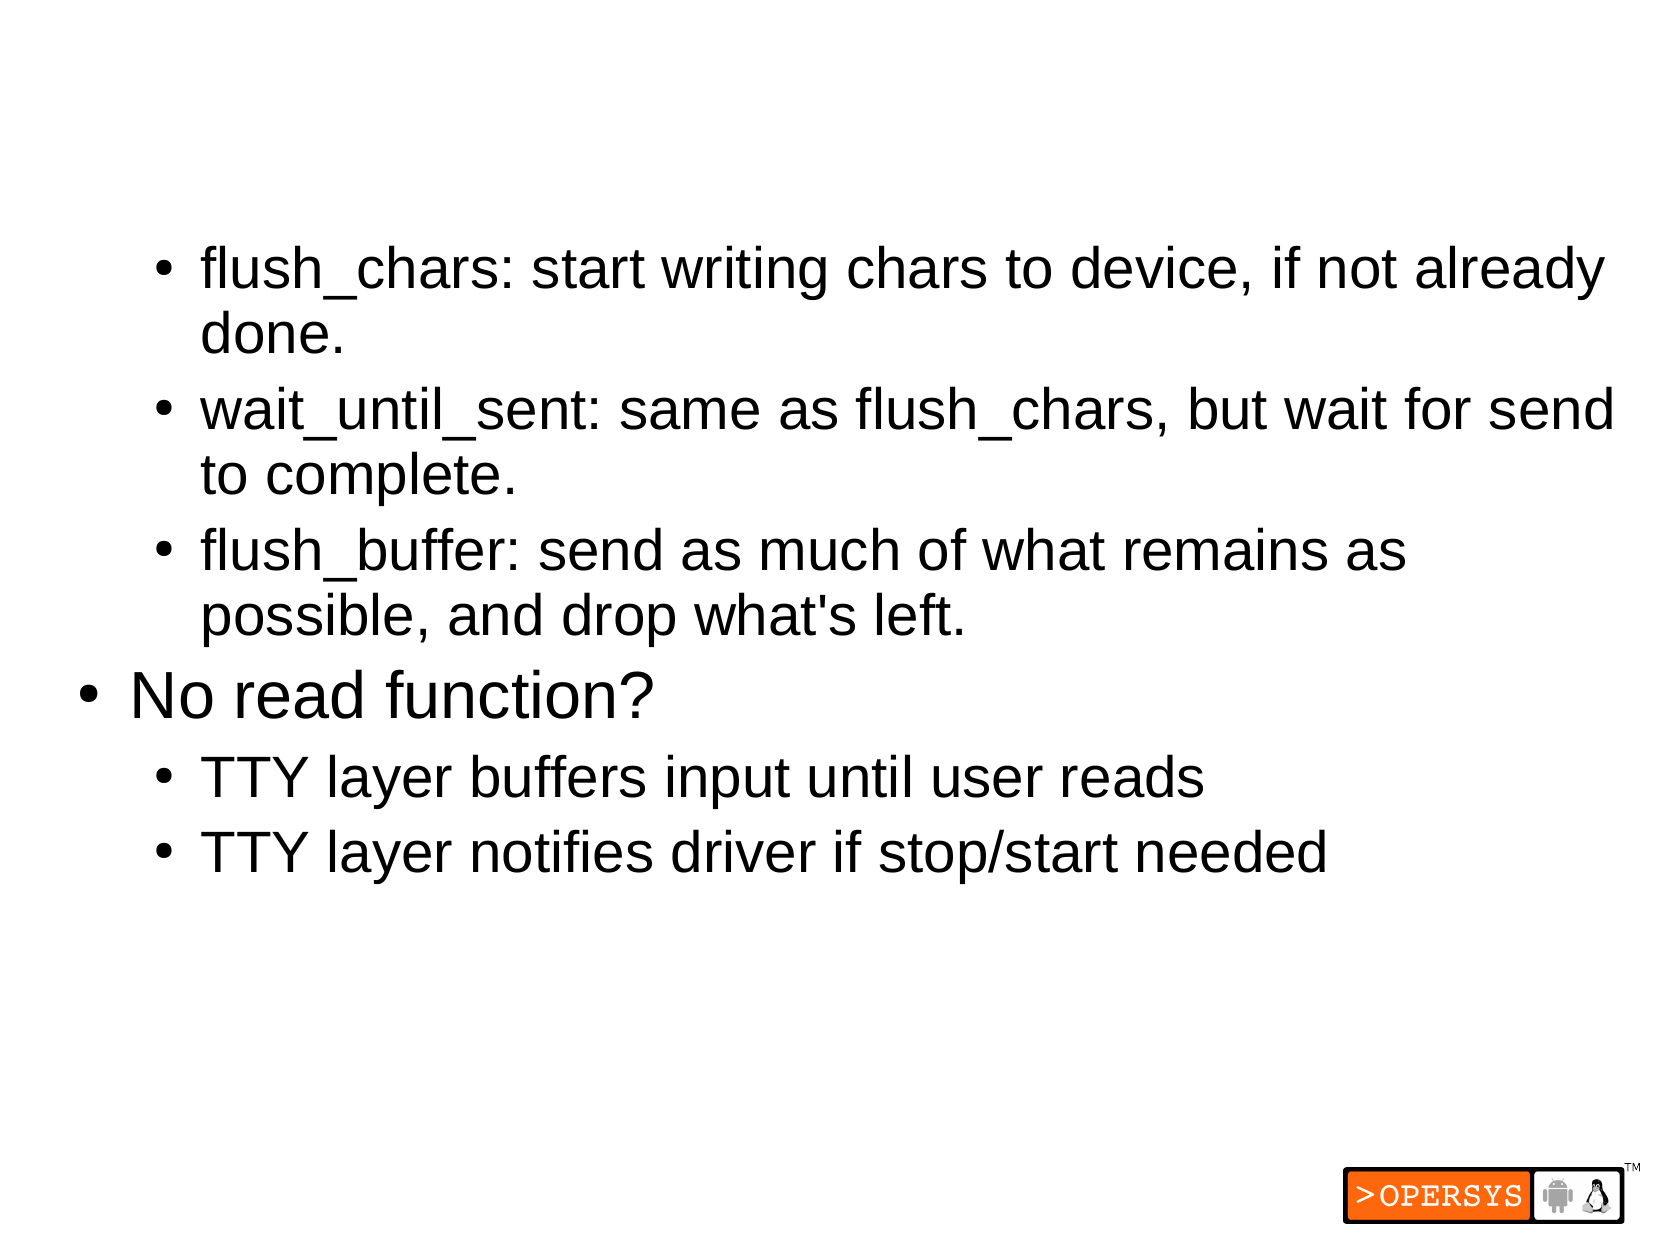

# flush_chars: start writing chars to device, if not already done.
wait_until_sent: same as flush_chars, but wait for send to complete.
flush_buffer: send as much of what remains as possible, and drop what's left.
No read function?
TTY layer buffers input until user reads
TTY layer notifies driver if stop/start needed